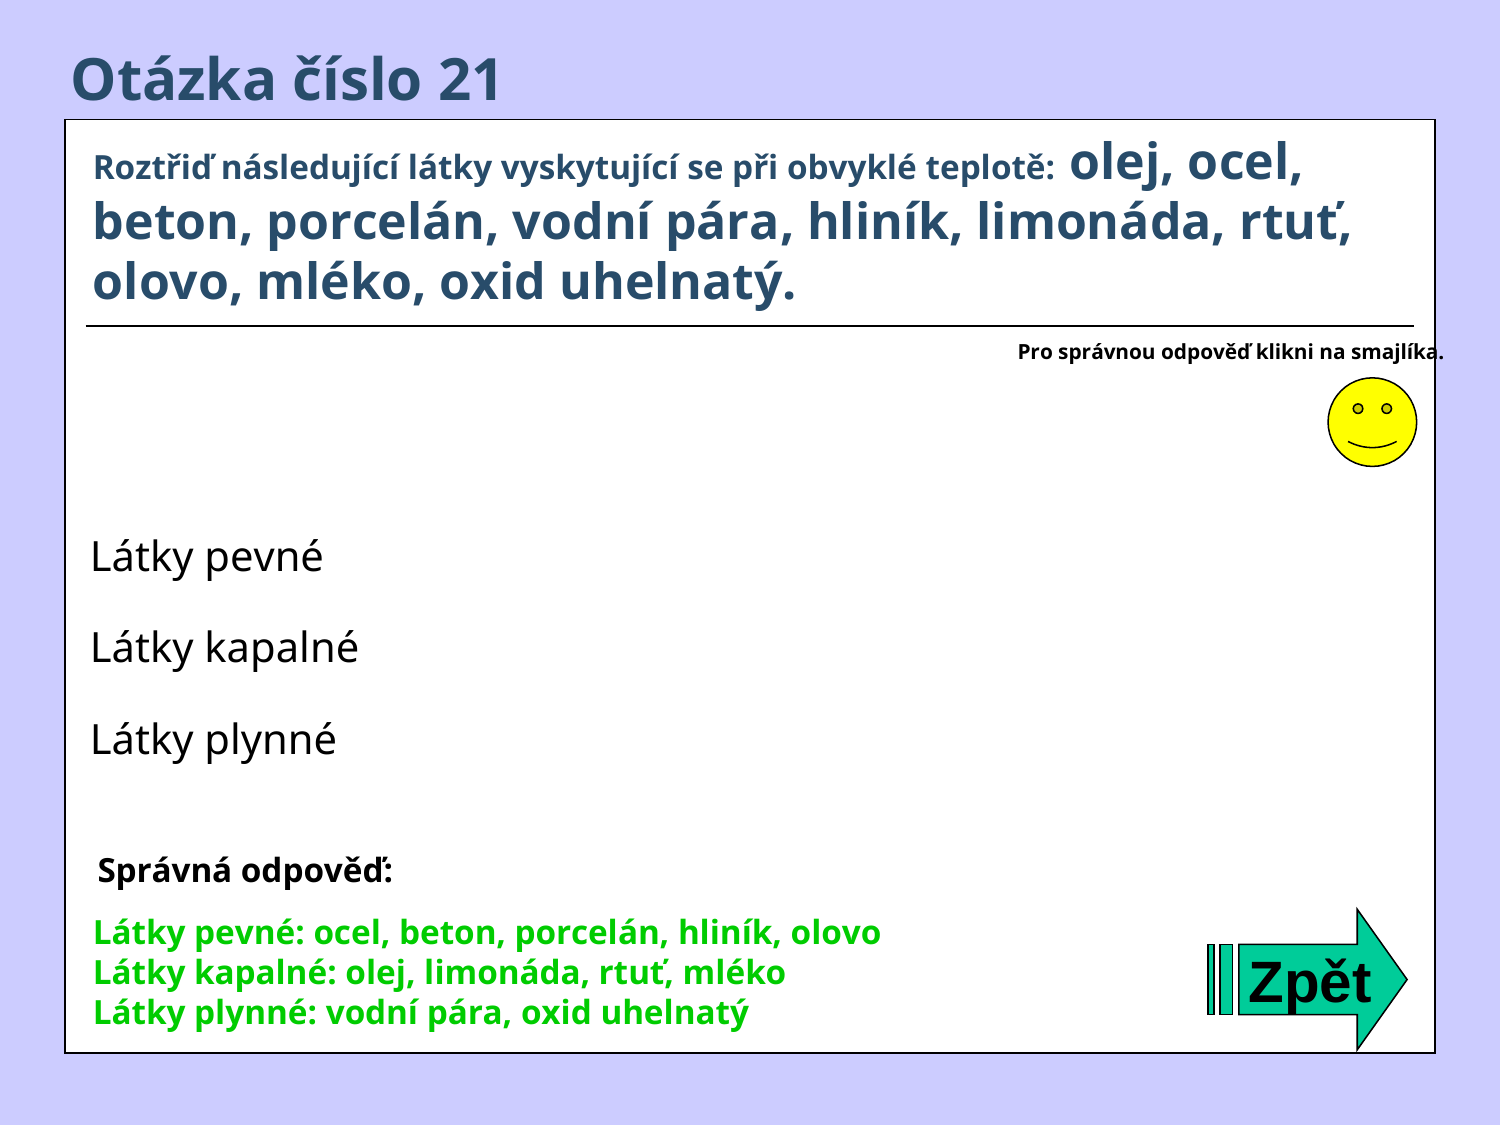

Otázka číslo 21
Roztřiď následující látky vyskytující se při obvyklé teplotě: olej, ocel, beton, porcelán, vodní pára, hliník, limonáda, rtuť, olovo, mléko, oxid uhelnatý.
Pro správnou odpověď klikni na smajlíka.
| Látky pevné | |
| --- | --- |
| Látky kapalné | |
| Látky plynné | |
Správná odpověď:
Zpět
Látky pevné: ocel, beton, porcelán, hliník, olovo
Látky kapalné: olej, limonáda, rtuť, mléko
Látky plynné: vodní pára, oxid uhelnatý